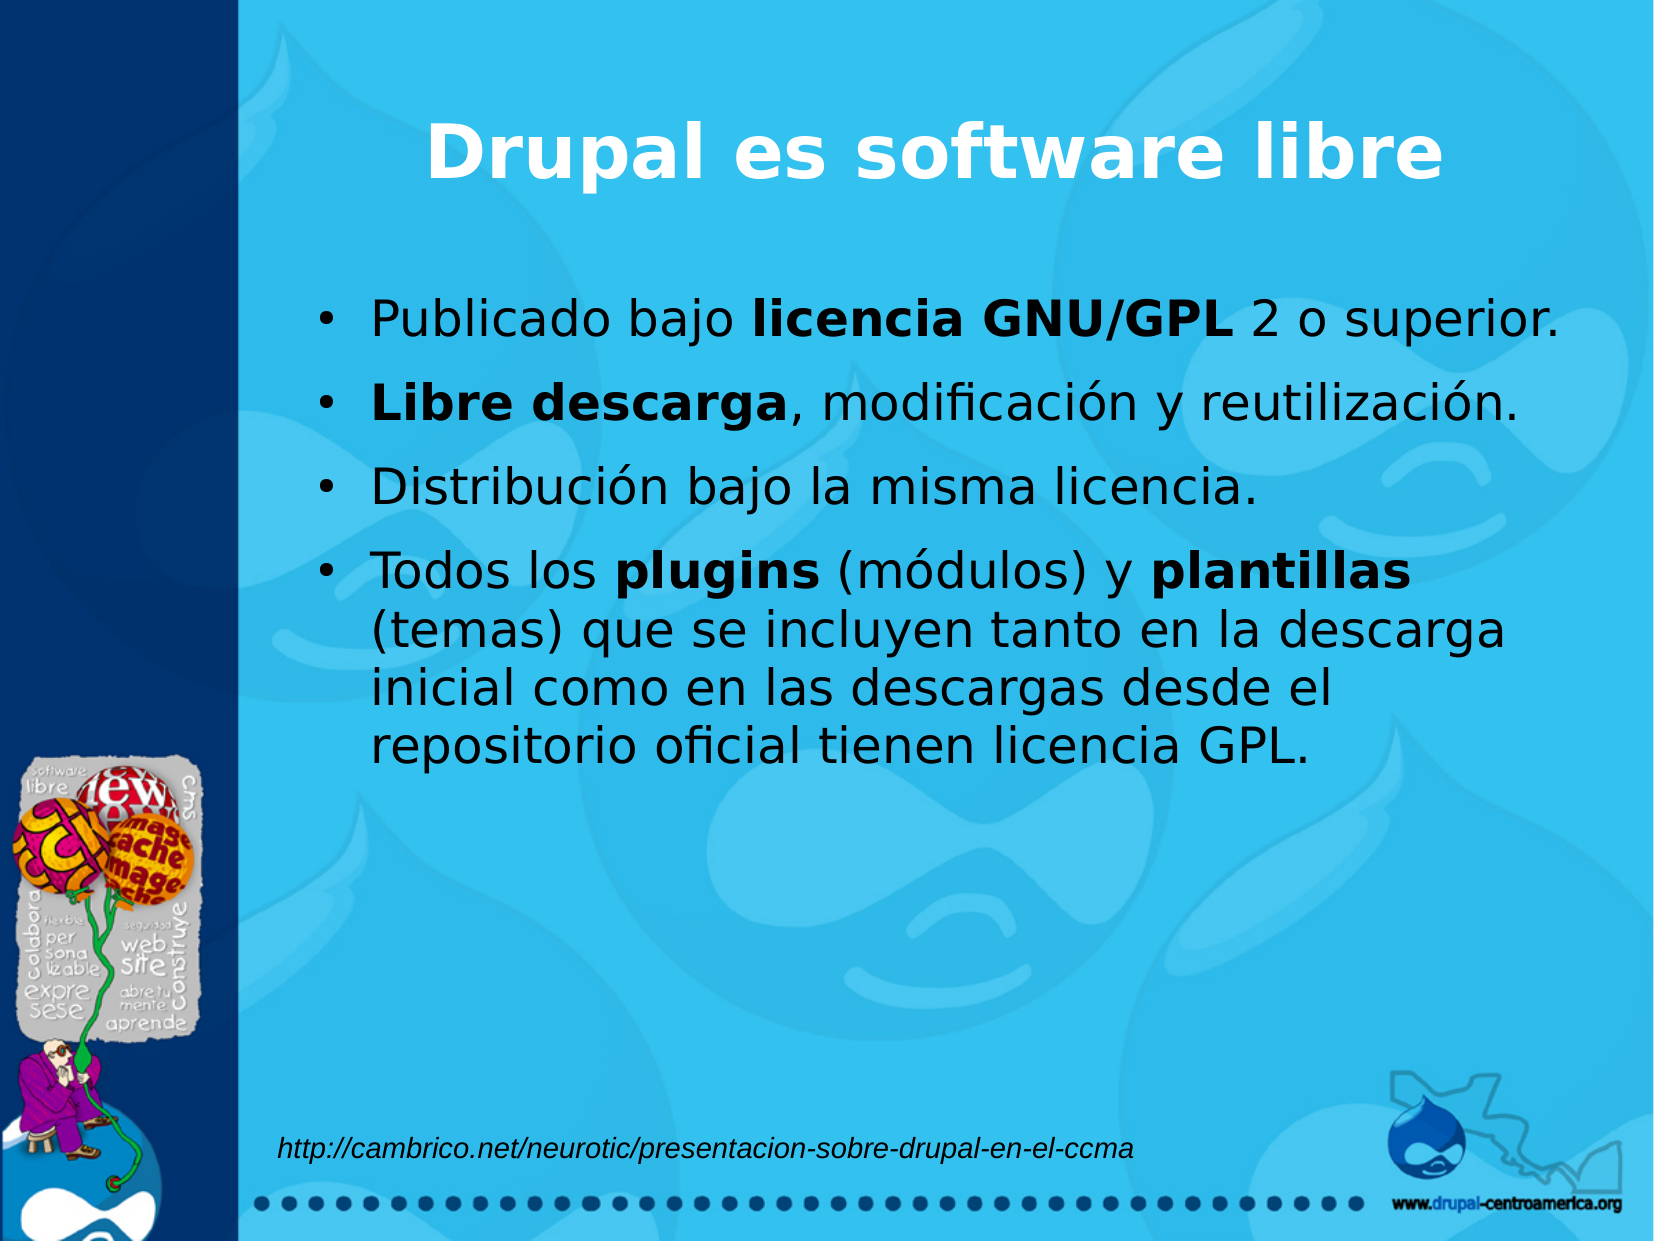

# Drupal es software libre
Publicado bajo licencia GNU/GPL 2 o superior.
Libre descarga, modificación y reutilización.
Distribución bajo la misma licencia.
Todos los plugins (módulos) y plantillas (temas) que se incluyen tanto en la descarga inicial como en las descargas desde el repositorio oficial tienen licencia GPL.
http://cambrico.net/neurotic/presentacion-sobre-drupal-en-el-ccma